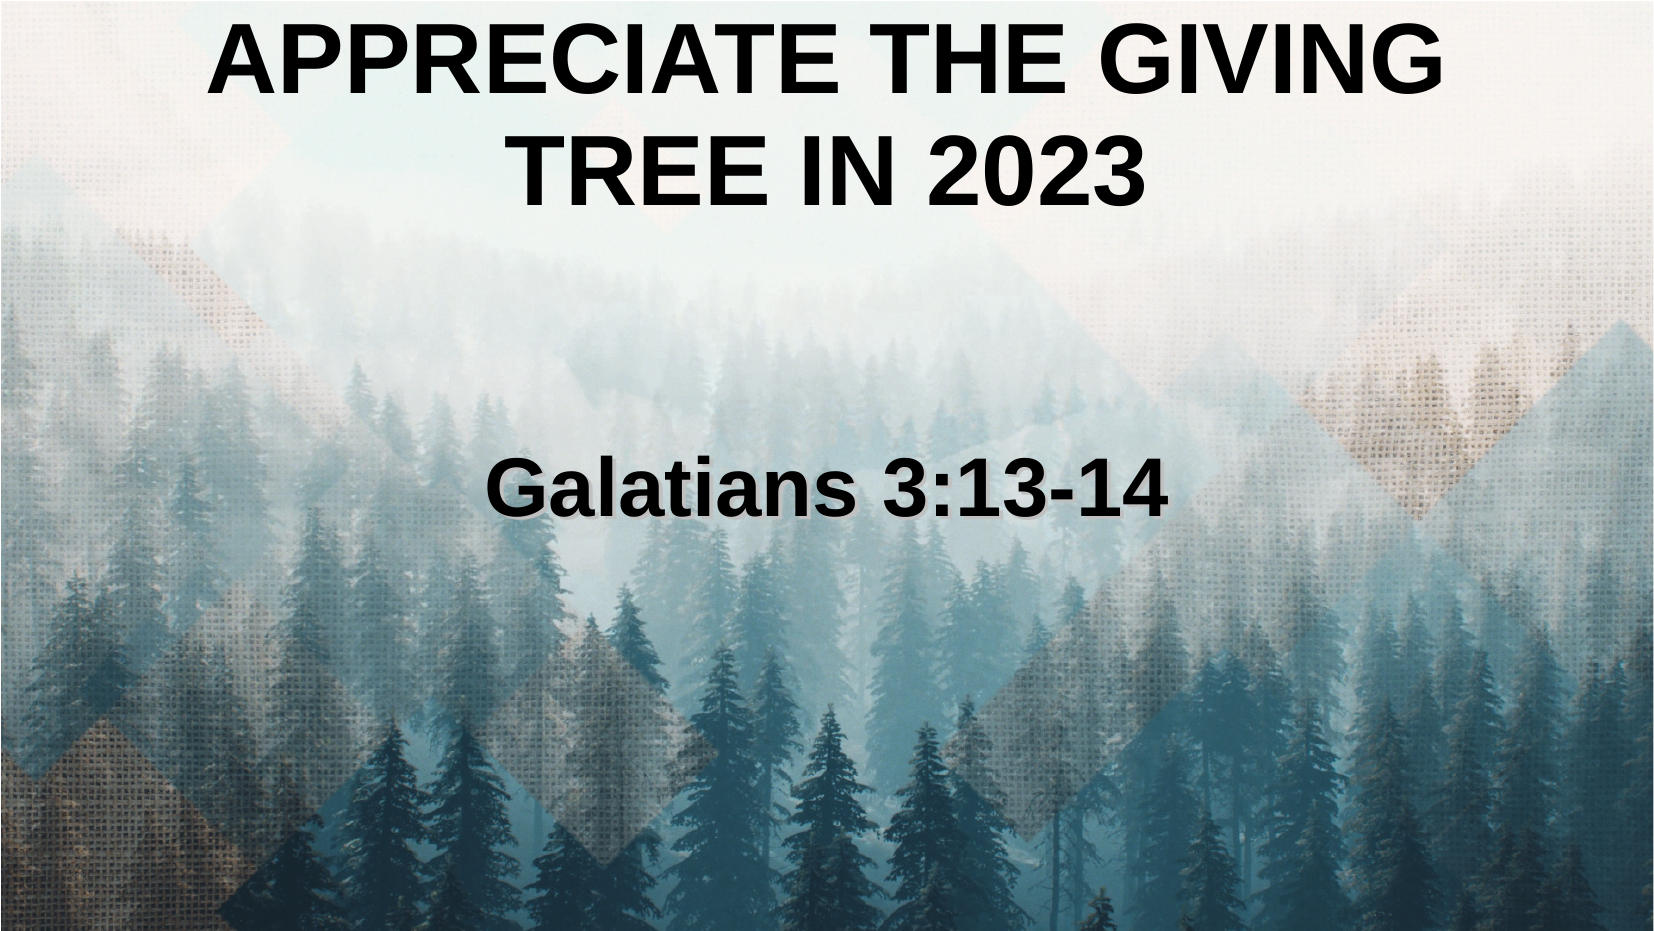

# APPRECIATE THE GIVING TREE IN 2023
Galatians 3:13-14